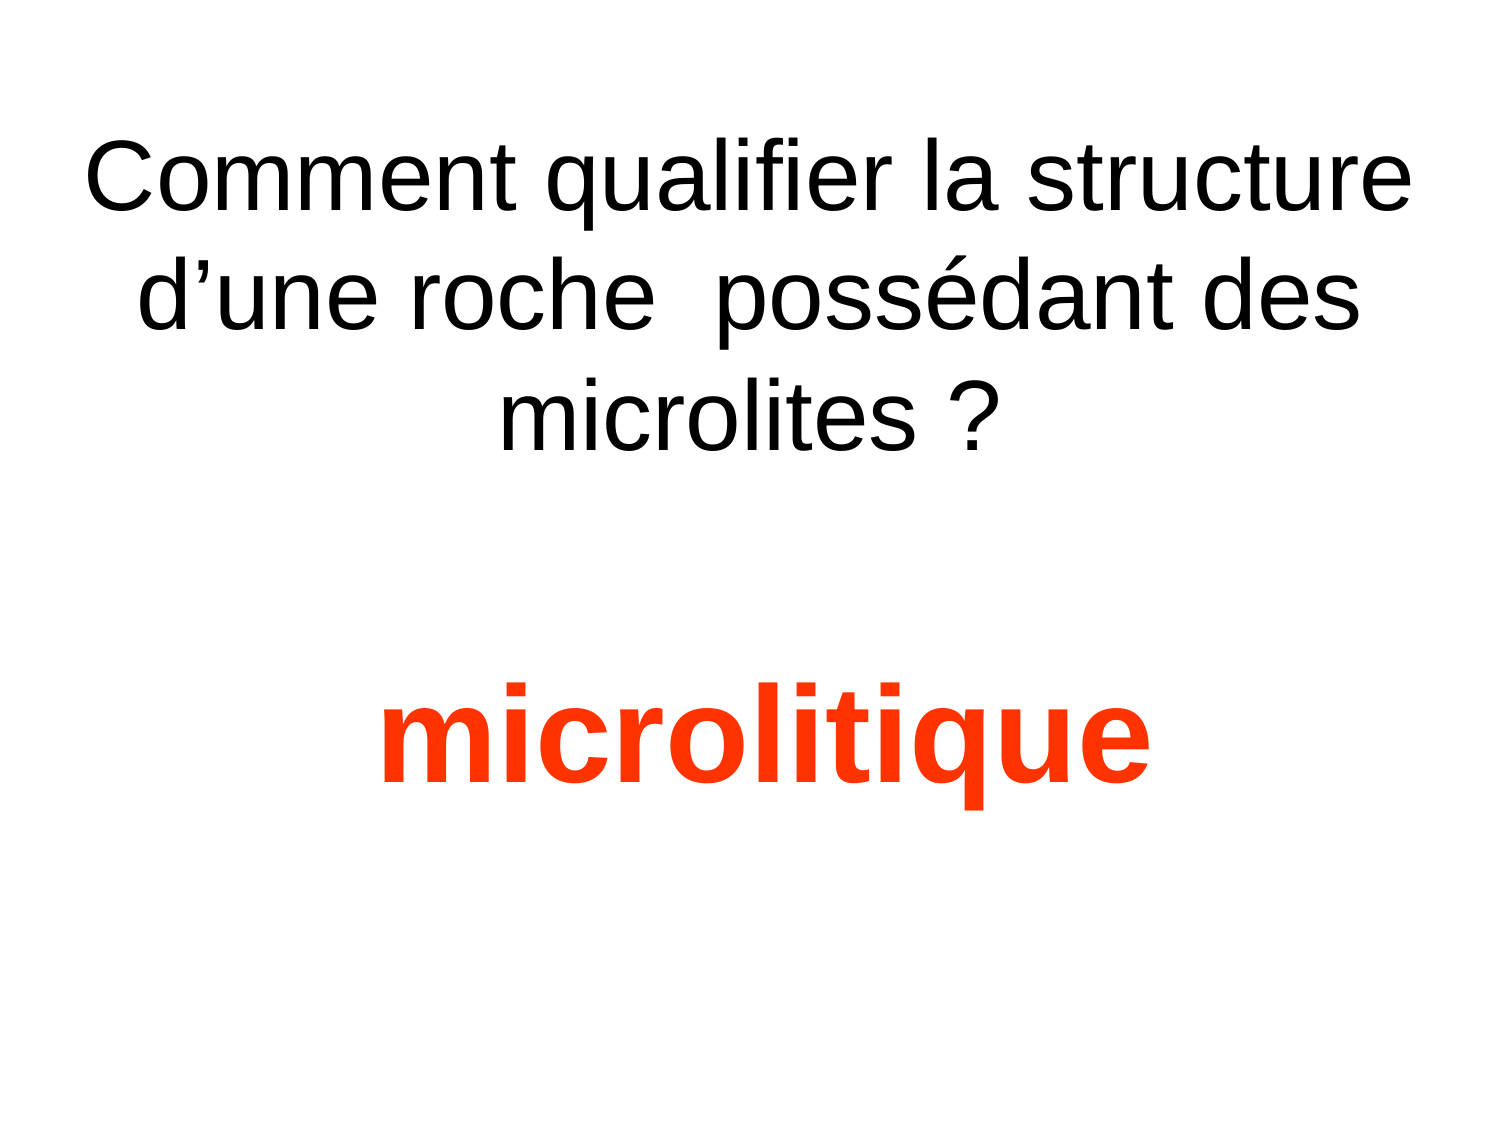

# Comment qualifier la structure d’une roche possédant des microlites ?
microlitique